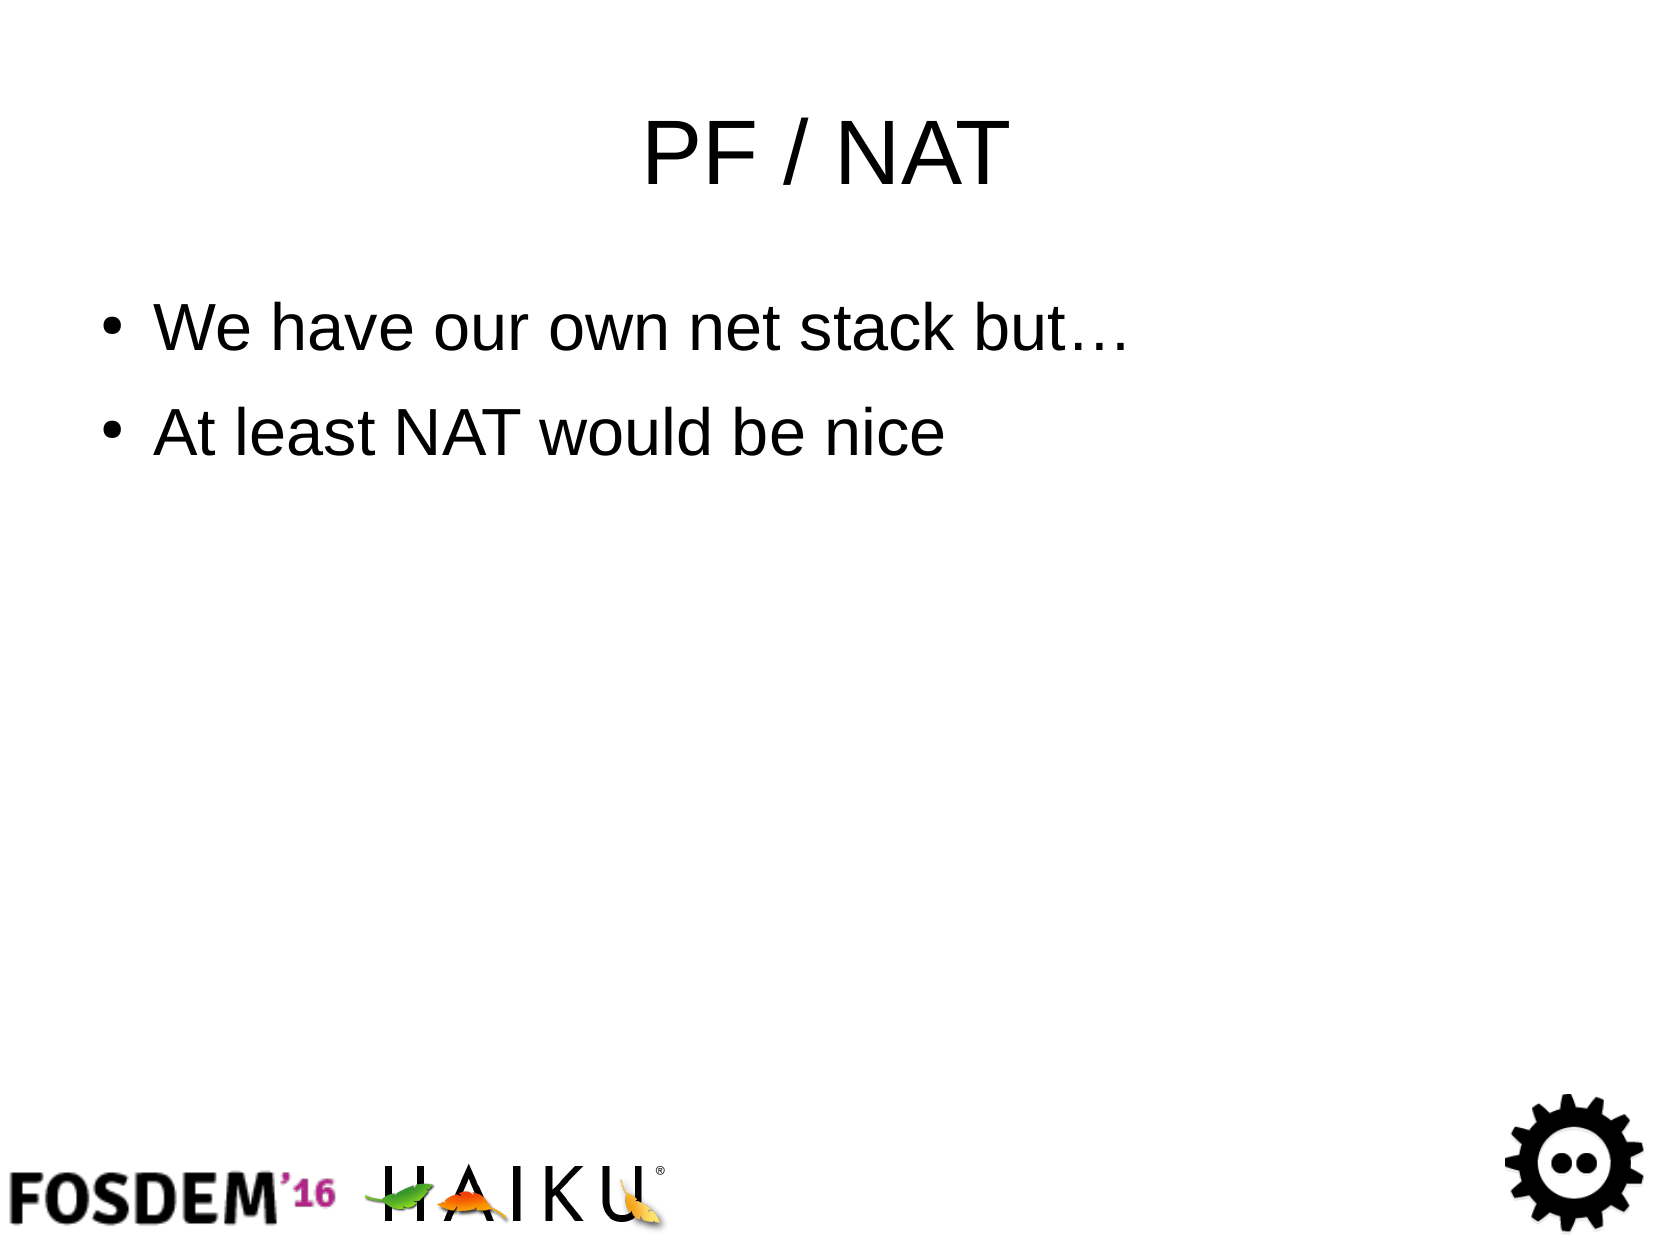

# PF / NAT
We have our own net stack but…
At least NAT would be nice